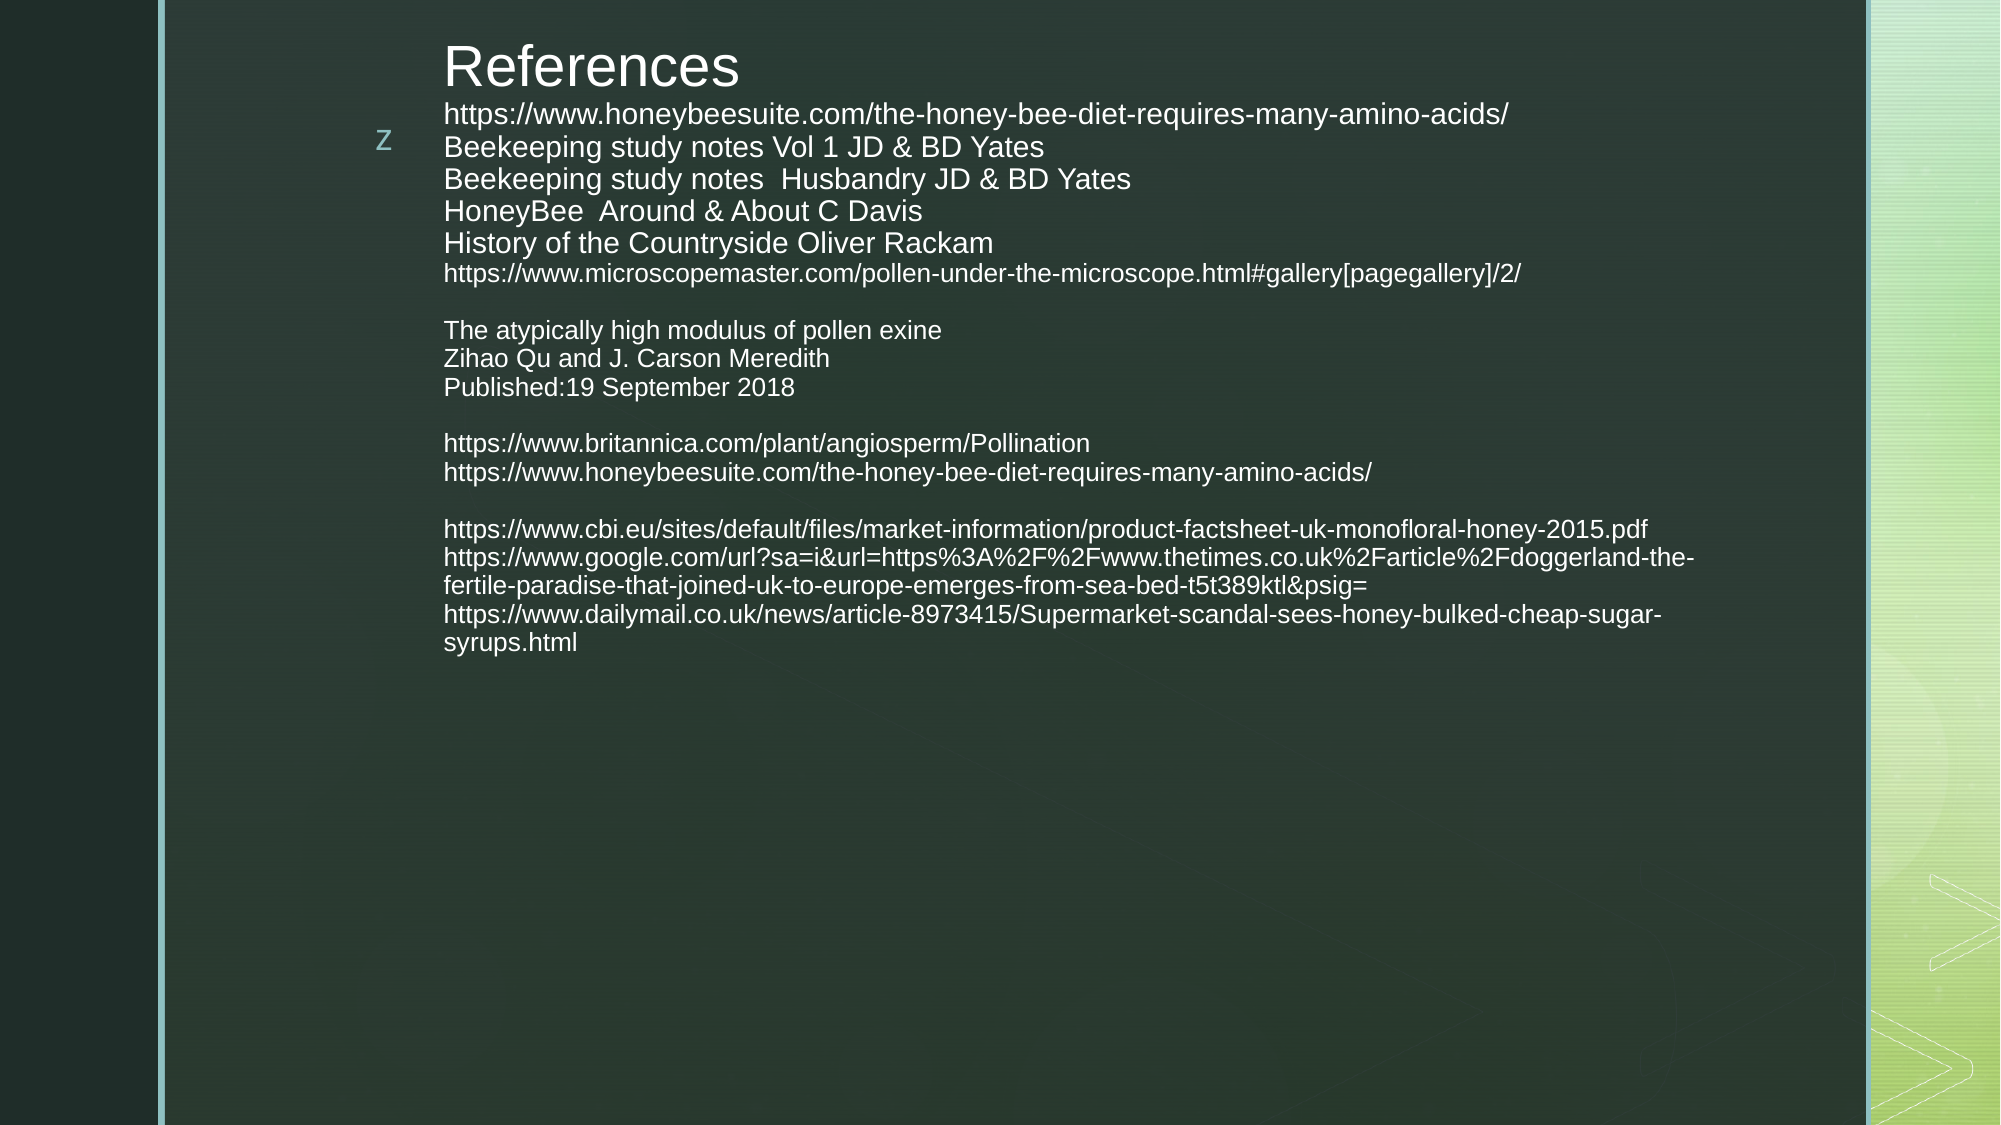

# References https://www.honeybeesuite.com/the-honey-bee-diet-requires-many-amino-acids/ Beekeeping study notes Vol 1 JD & BD Yates Beekeeping study notes Husbandry JD & BD Yates HoneyBee Around & About C Davis History of the Countryside Oliver Rackam https://www.microscopemaster.com/pollen-under-the-microscope.html#gallery[pagegallery]/2/ The atypically high modulus of pollen exine Zihao Qu and J. Carson Meredith Published:19 September 2018 https://www.britannica.com/plant/angiosperm/Pollination https://www.honeybeesuite.com/the-honey-bee-diet-requires-many-amino-acids/ https://www.cbi.eu/sites/default/files/market-information/product-factsheet-uk-monofloral-honey-2015.pdf https://www.google.com/url?sa=i&url=https%3A%2F%2Fwww.thetimes.co.uk%2Farticle%2Fdoggerland-the-fertile-paradise-that-joined-uk-to-europe-emerges-from-sea-bed-t5t389ktl&psig= https://www.dailymail.co.uk/news/article-8973415/Supermarket-scandal-sees-honey-bulked-cheap-sugar-syrups.html